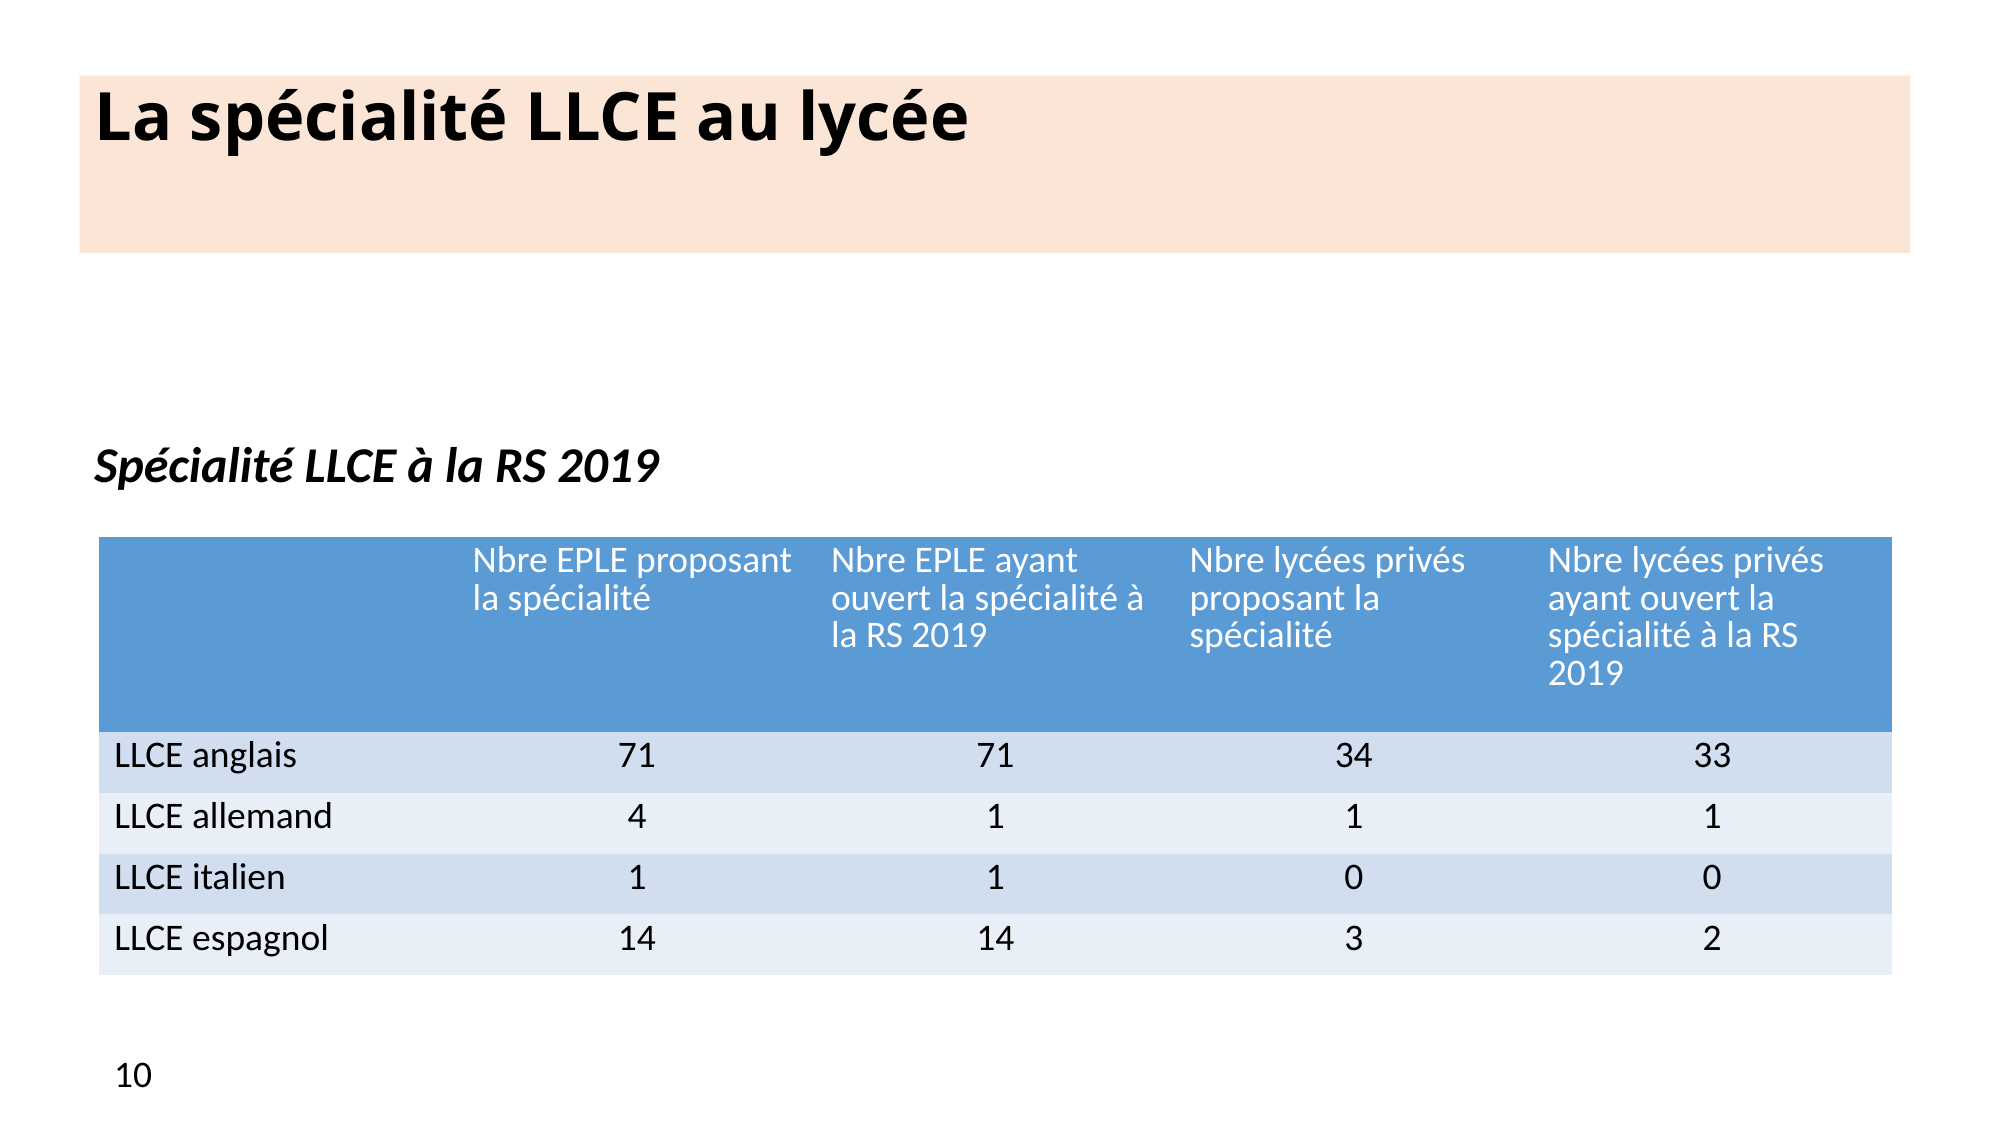

# La spécialité LLCE au lycée
Spécialité LLCE à la RS 2019
| | Nbre EPLE proposant la spécialité | Nbre EPLE ayant ouvert la spécialité à la RS 2019 | Nbre lycées privés proposant la spécialité | Nbre lycées privés ayant ouvert la spécialité à la RS 2019 |
| --- | --- | --- | --- | --- |
| LLCE anglais | 71 | 71 | 34 | 33 |
| LLCE allemand | 4 | 1 | 1 | 1 |
| LLCE italien | 1 | 1 | 0 | 0 |
| LLCE espagnol | 14 | 14 | 3 | 2 |